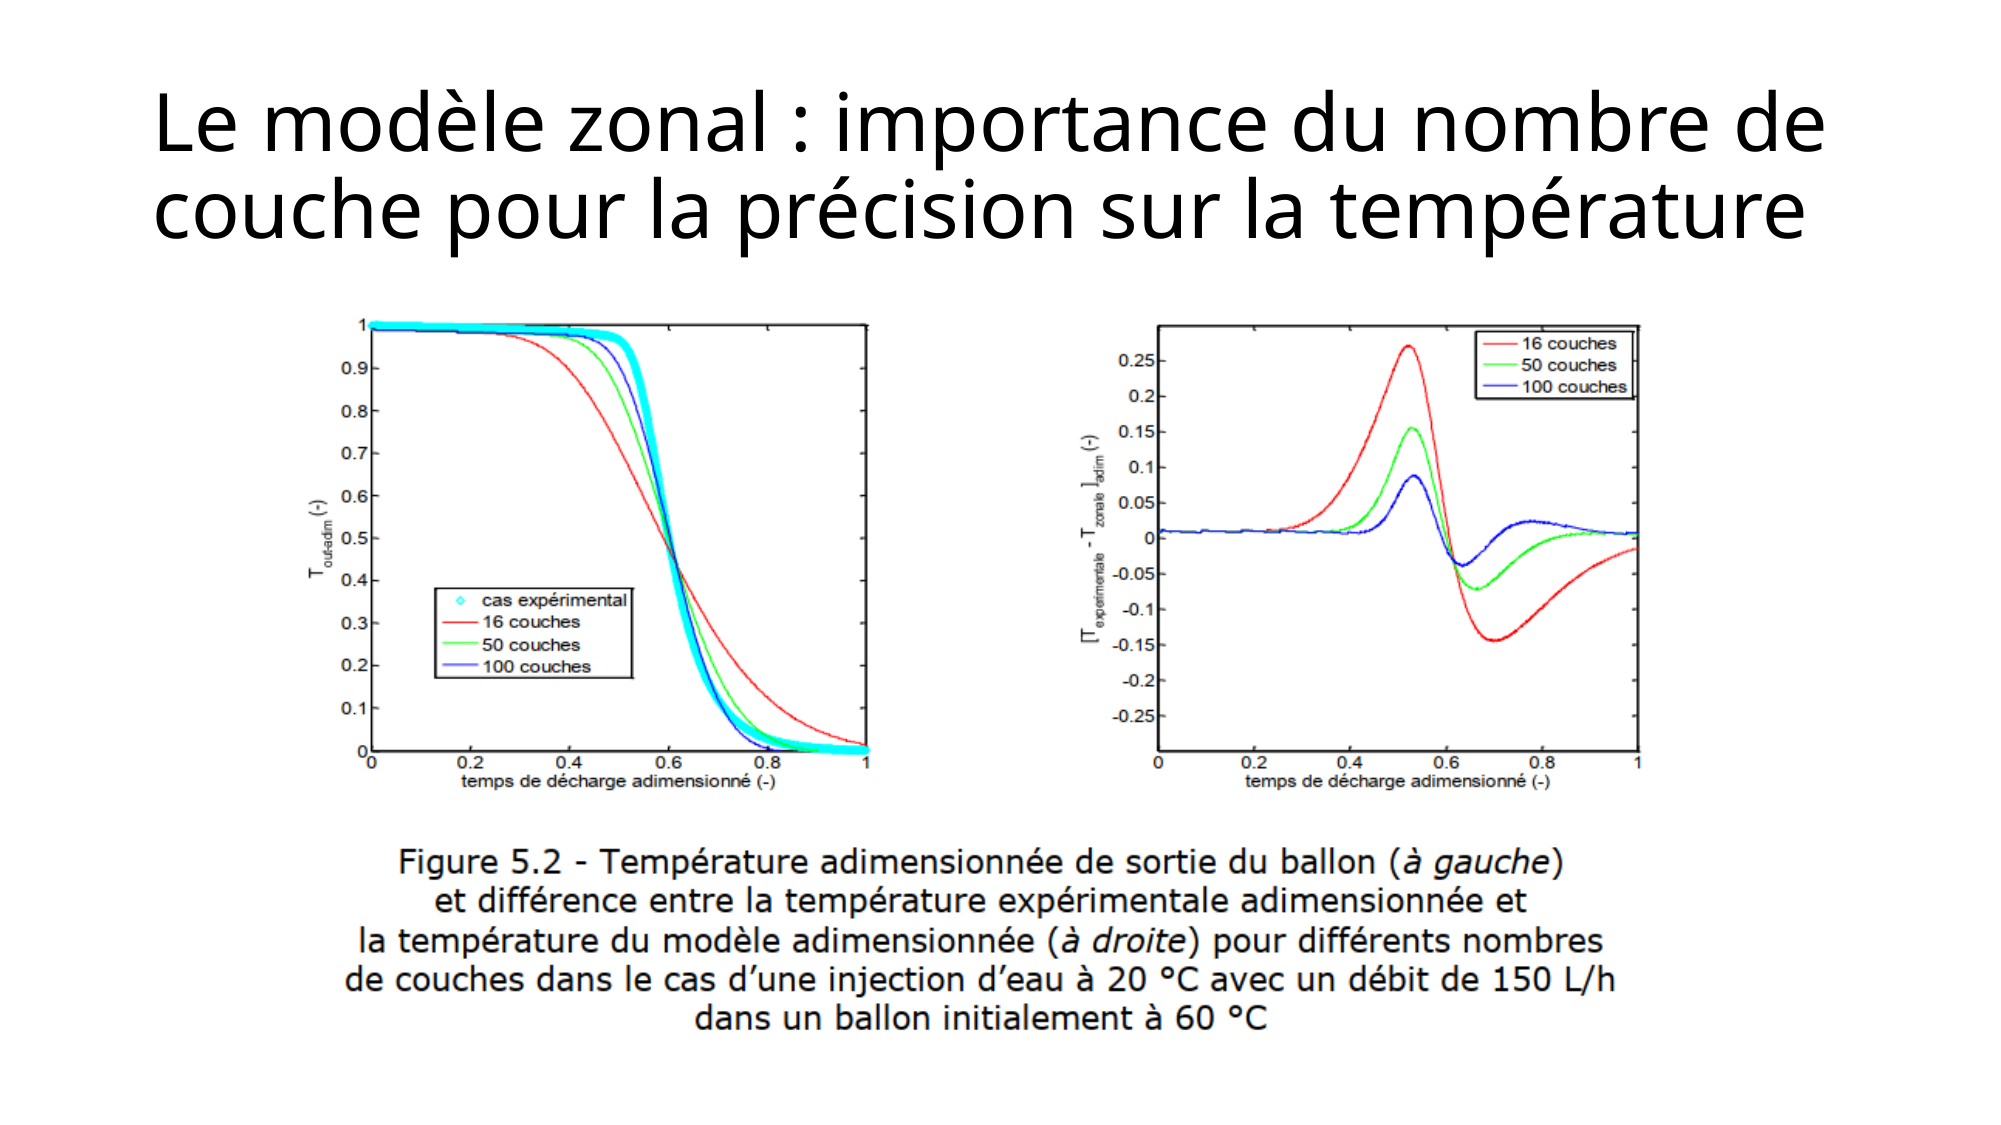

# Le modèle zonal : importance du nombre de couche pour la précision sur la température